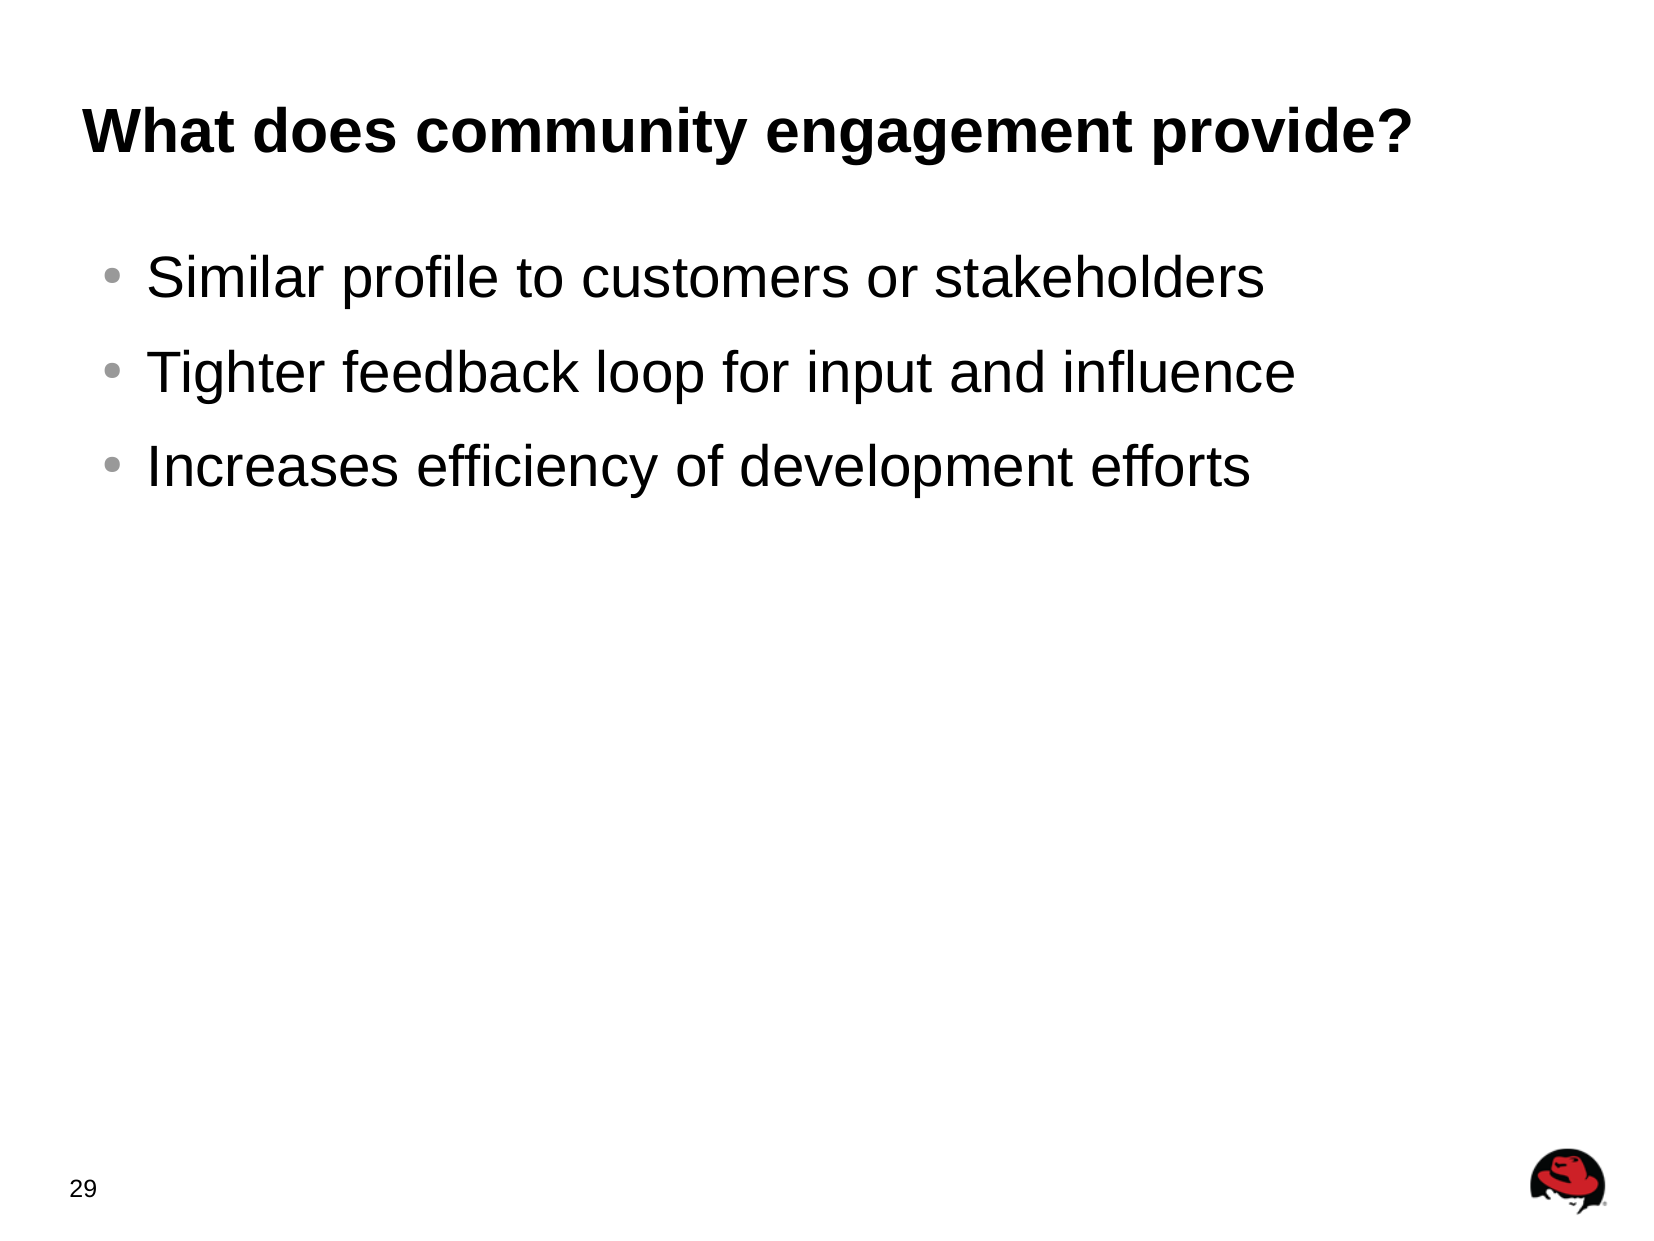

# What does community engagement provide?
Similar profile to customers or stakeholders
Tighter feedback loop for input and influence
Increases efficiency of development efforts